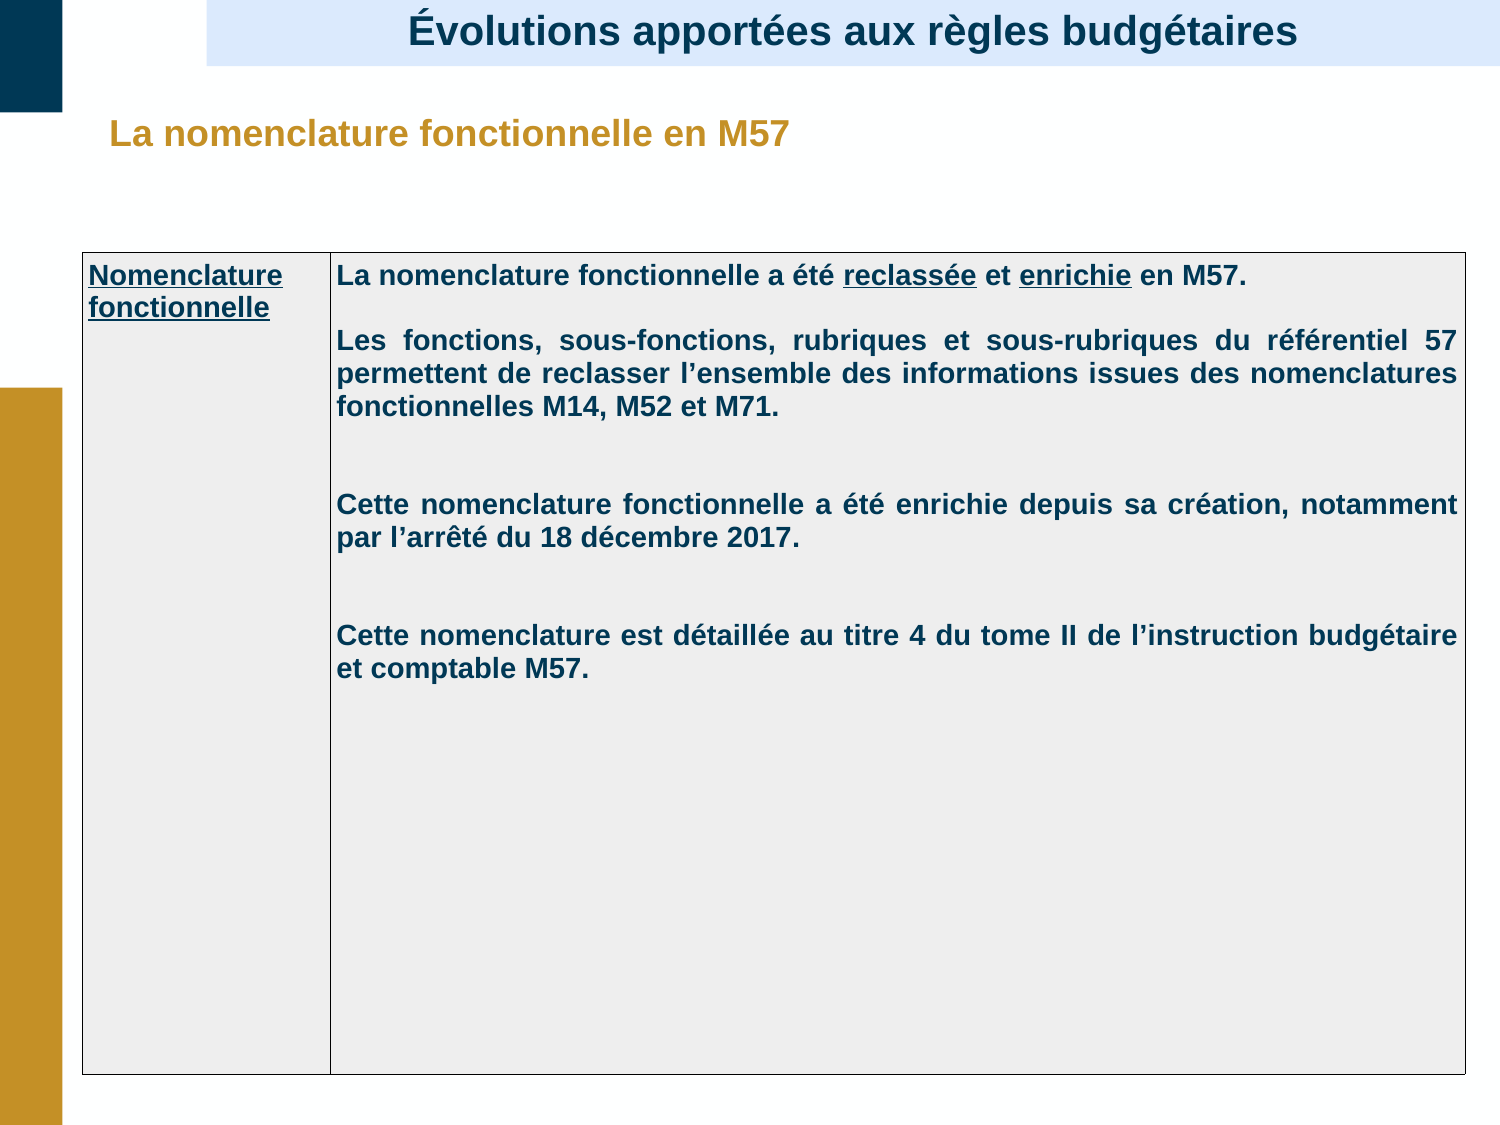

Évolutions apportées aux règles budgétaires
La nomenclature fonctionnelle en M57
| Nomenclature fonctionnelle | La nomenclature fonctionnelle a été reclassée et enrichie en M57. Les fonctions, sous-fonctions, rubriques et sous-rubriques du référentiel 57 permettent de reclasser l’ensemble des informations issues des nomenclatures fonctionnelles M14, M52 et M71. Cette nomenclature fonctionnelle a été enrichie depuis sa création, notamment par l’arrêté du 18 décembre 2017. Cette nomenclature est détaillée au titre 4 du tome II de l’instruction budgétaire et comptable M57. |
| --- | --- |
#